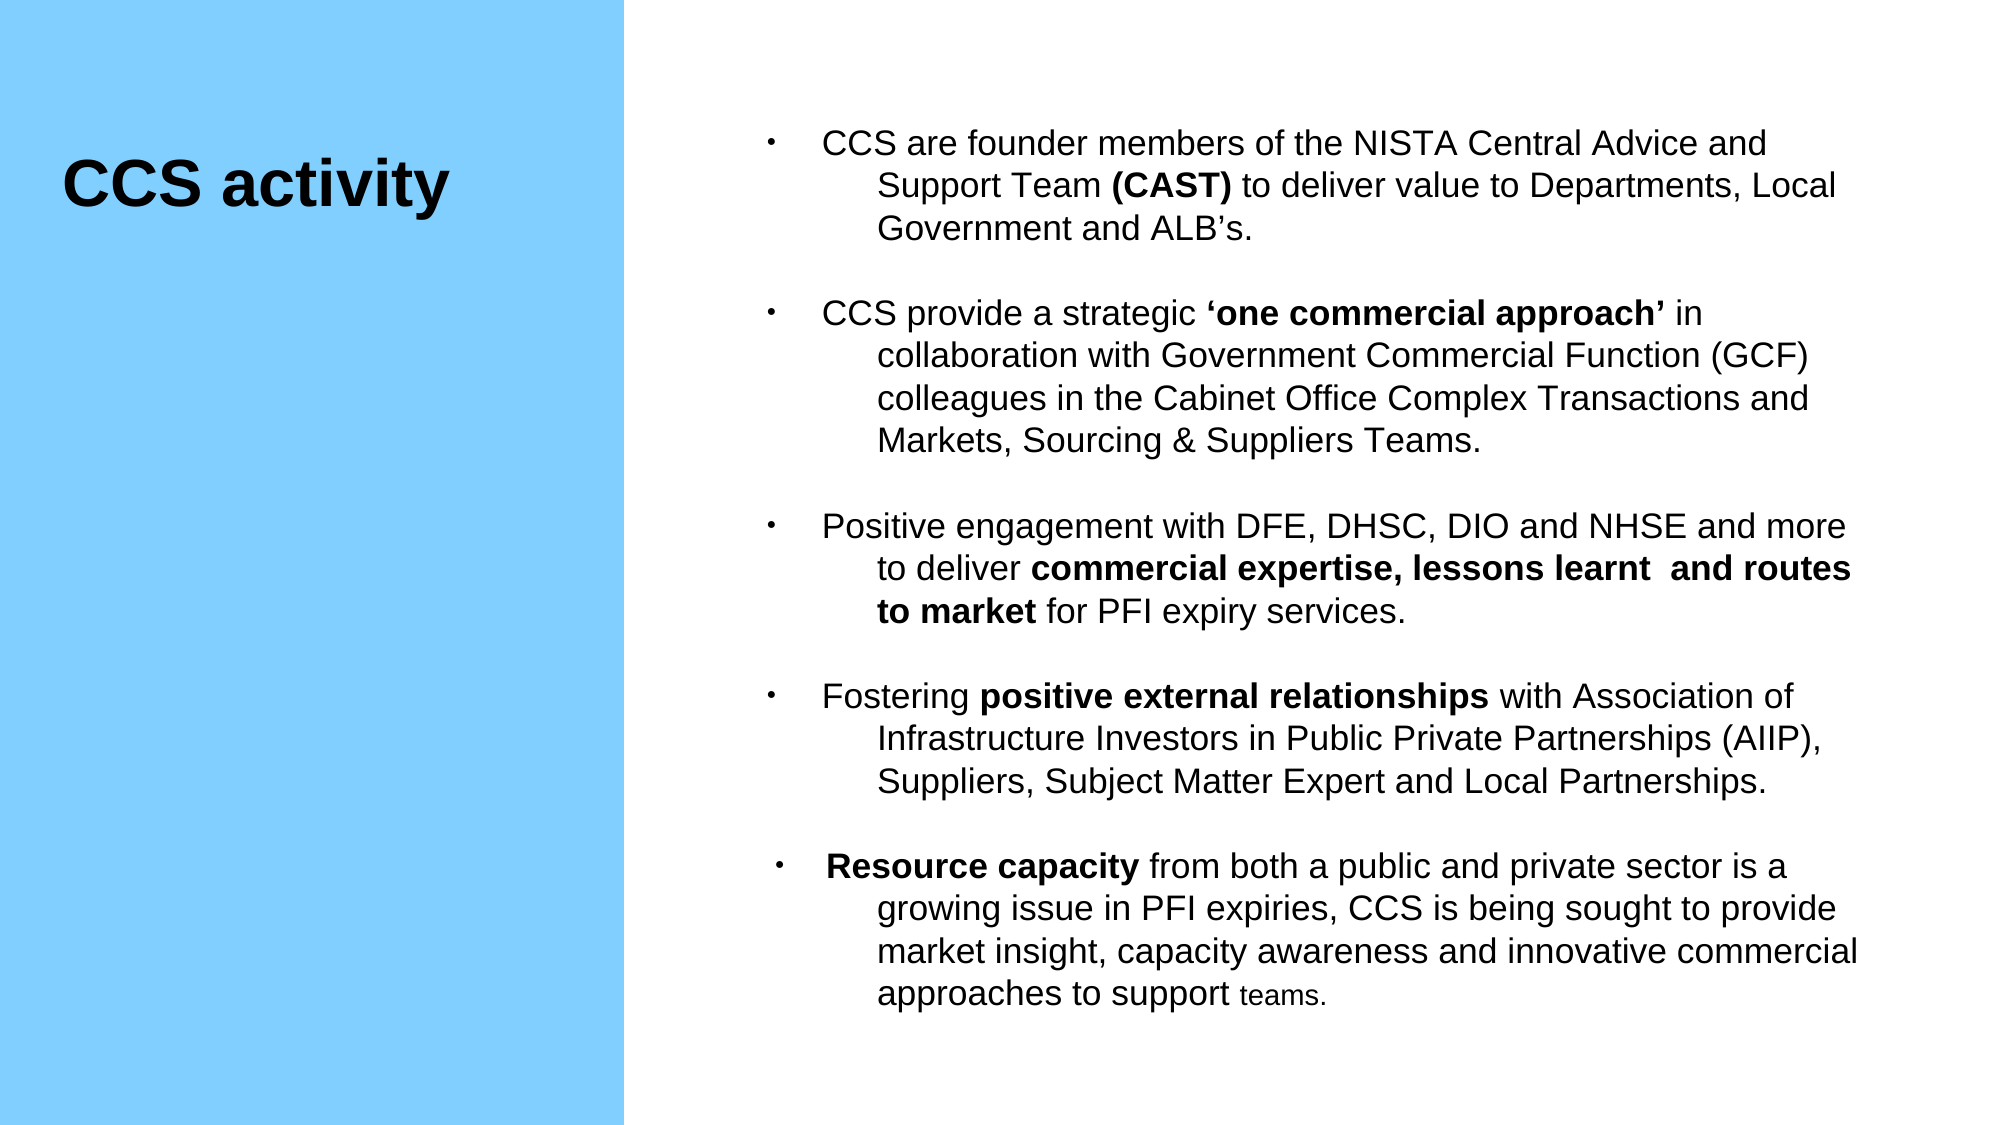

CCS are founder members of the NISTA Central Advice and Support Team (CAST) to deliver value to Departments, Local Government and ALB’s.
CCS provide a strategic ‘one commercial approach’ in collaboration with Government Commercial Function (GCF) colleagues in the Cabinet Office Complex Transactions and Markets, Sourcing & Suppliers Teams.
Positive engagement with DFE, DHSC, DIO and NHSE and more to deliver commercial expertise, lessons learnt and routes to market for PFI expiry services.
Fostering positive external relationships with Association of Infrastructure Investors in Public Private Partnerships (AIIP), Suppliers, Subject Matter Expert and Local Partnerships.
Resource capacity from both a public and private sector is a growing issue in PFI expiries, CCS is being sought to provide market insight, capacity awareness and innovative commercial approaches to support teams.
# CCS activity